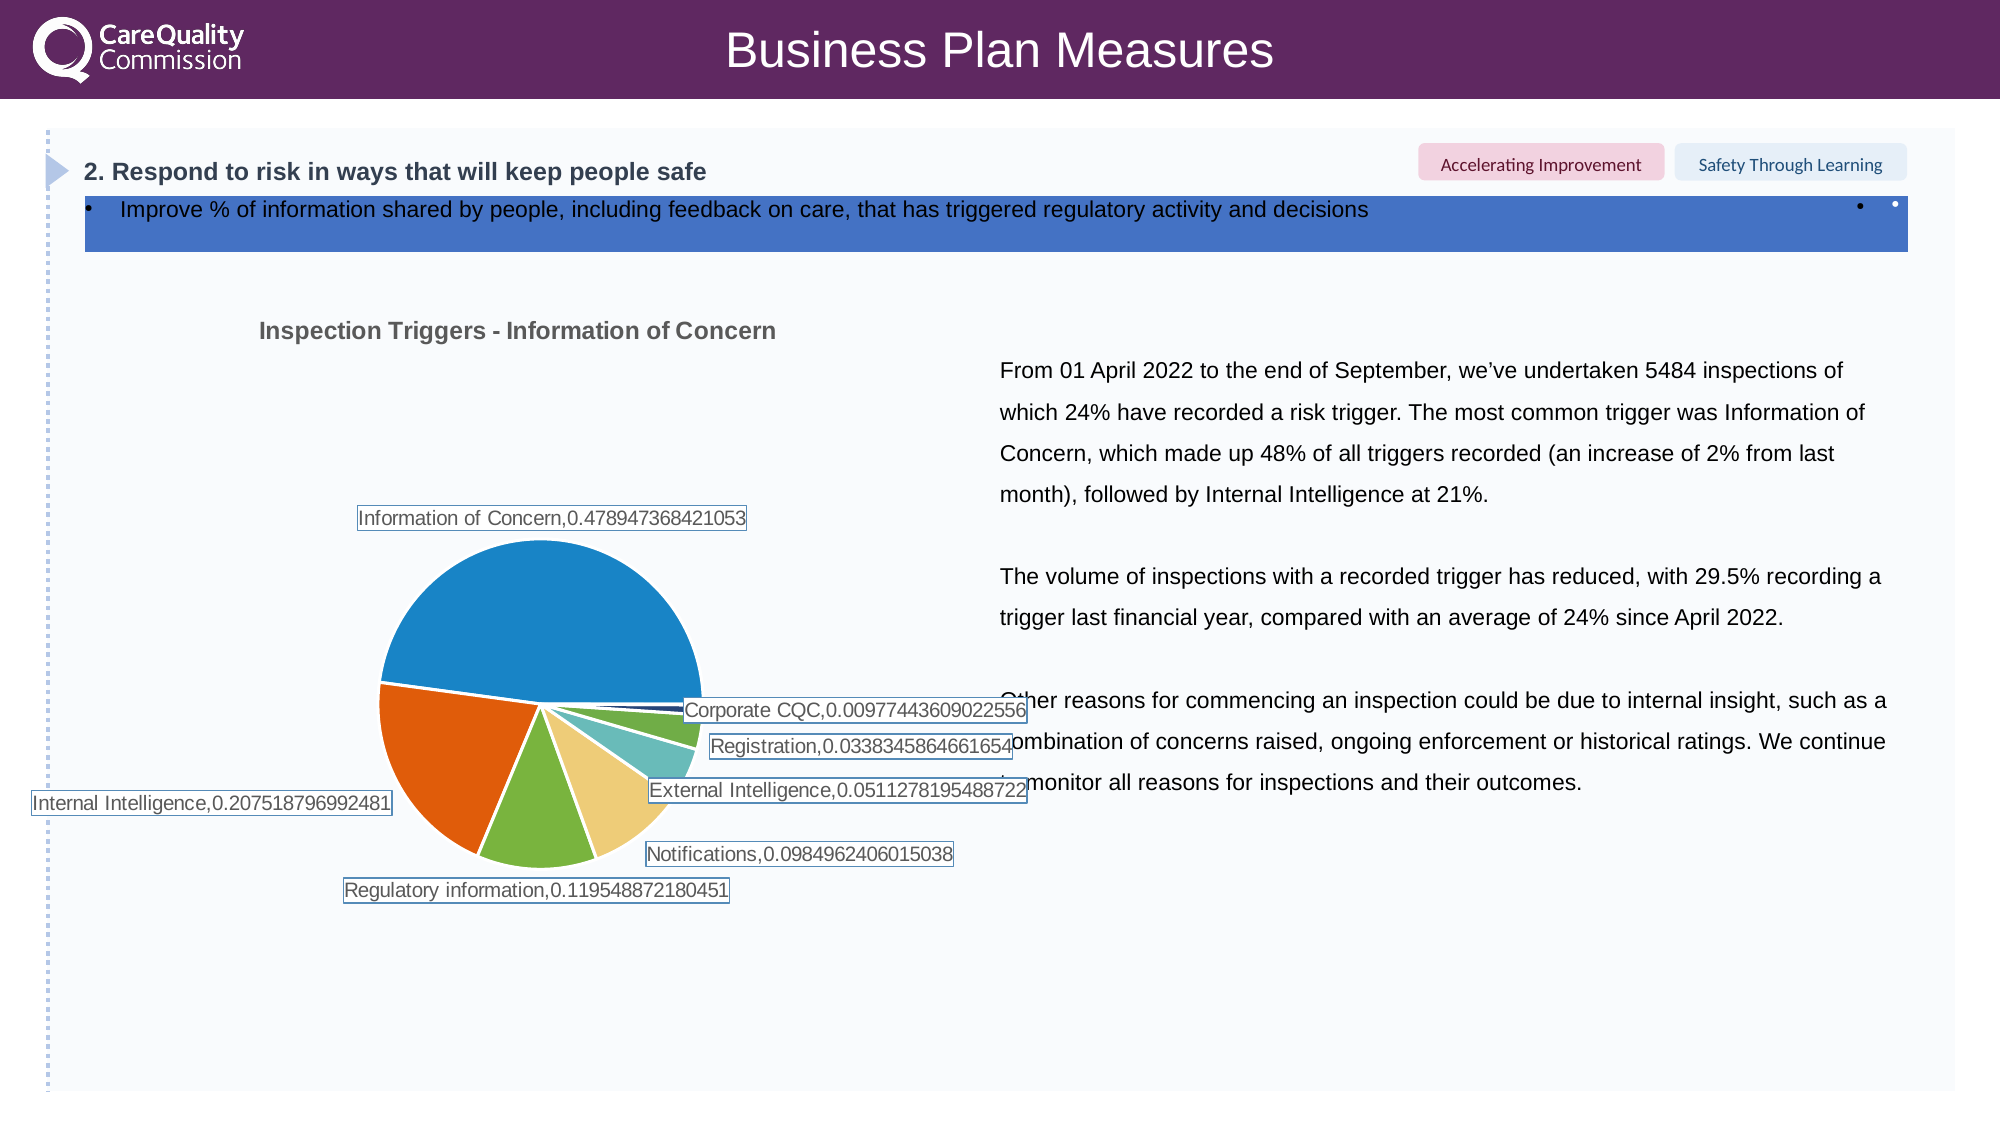

Business Plan Measures
Accelerating Improvement
Safety Through Learning
2. Respond to risk in ways that will keep people safe
| Improve % of information shared by people, including feedback on care, that has triggered regulatory activity and decisions |  |
| --- | --- |
### Chart: Inspection Triggers - Information of Concern
| Category | Column1 |
|---|---|
| Information of Concern | 0.478947368421053 |
| Internal Intelligence | 0.207518796992481 |
| Regulatory information | 0.119548872180451 |
| Notifications | 0.0984962406015038 |
| External Intelligence | 0.0511278195488722 |
| Registration | 0.0338345864661654 |
| Corporate CQC | 0.00977443609022556 |
| Change request (Exclude) | 0.00075187969924812 |
| Medicines | 0.0 |
| Mental Health Act | 0.0 |From 01 April 2022 to the end of September, we’ve undertaken 5484 inspections of which 24% have recorded a risk trigger. The most common trigger was Information of Concern, which made up 48% of all triggers recorded (an increase of 2% from last month), followed by Internal Intelligence at 21%.
The volume of inspections with a recorded trigger has reduced, with 29.5% recording a trigger last financial year, compared with an average of 24% since April 2022.
Other reasons for commencing an inspection could be due to internal insight, such as a combination of concerns raised, ongoing enforcement or historical ratings. We continue to monitor all reasons for inspections and their outcomes.